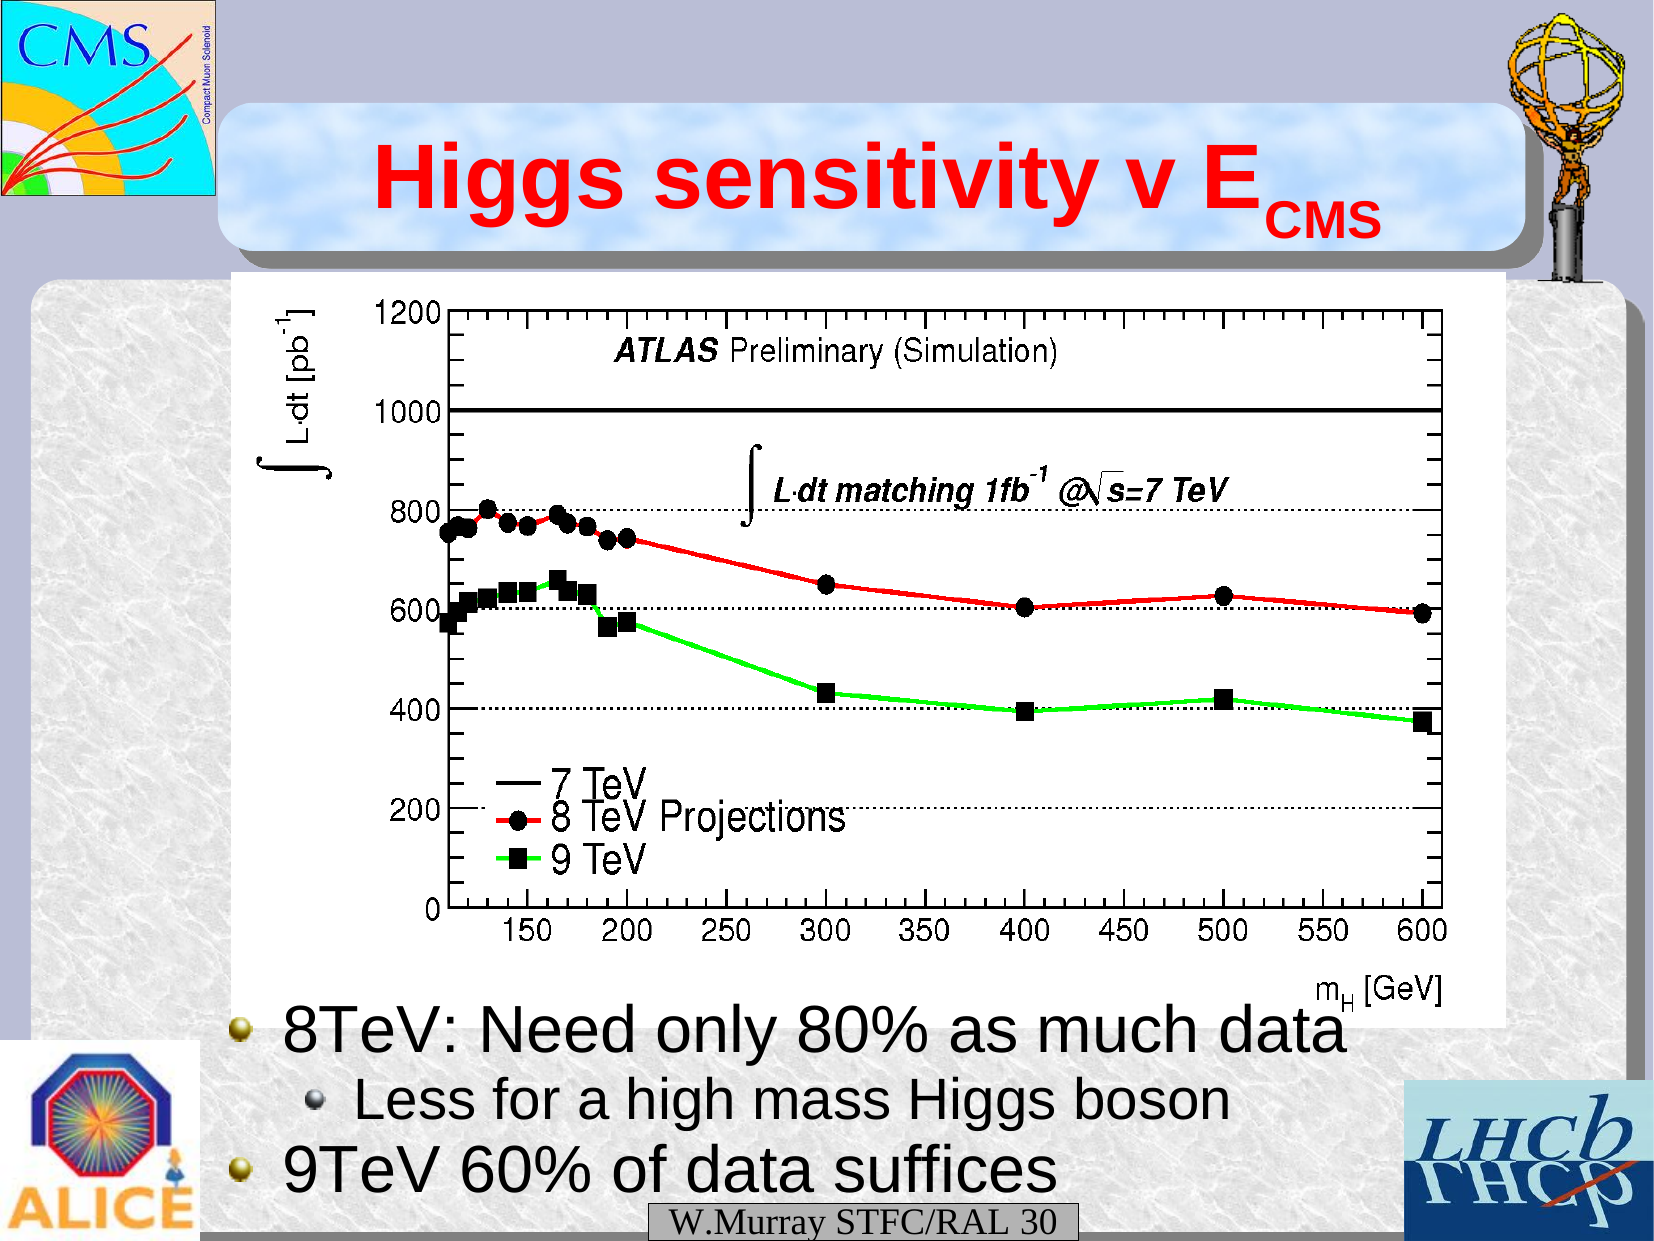

# Higgs sensitivity v ECMS
8TeV: Need only 80% as much data
Less for a high mass Higgs boson
9TeV 60% of data suffices